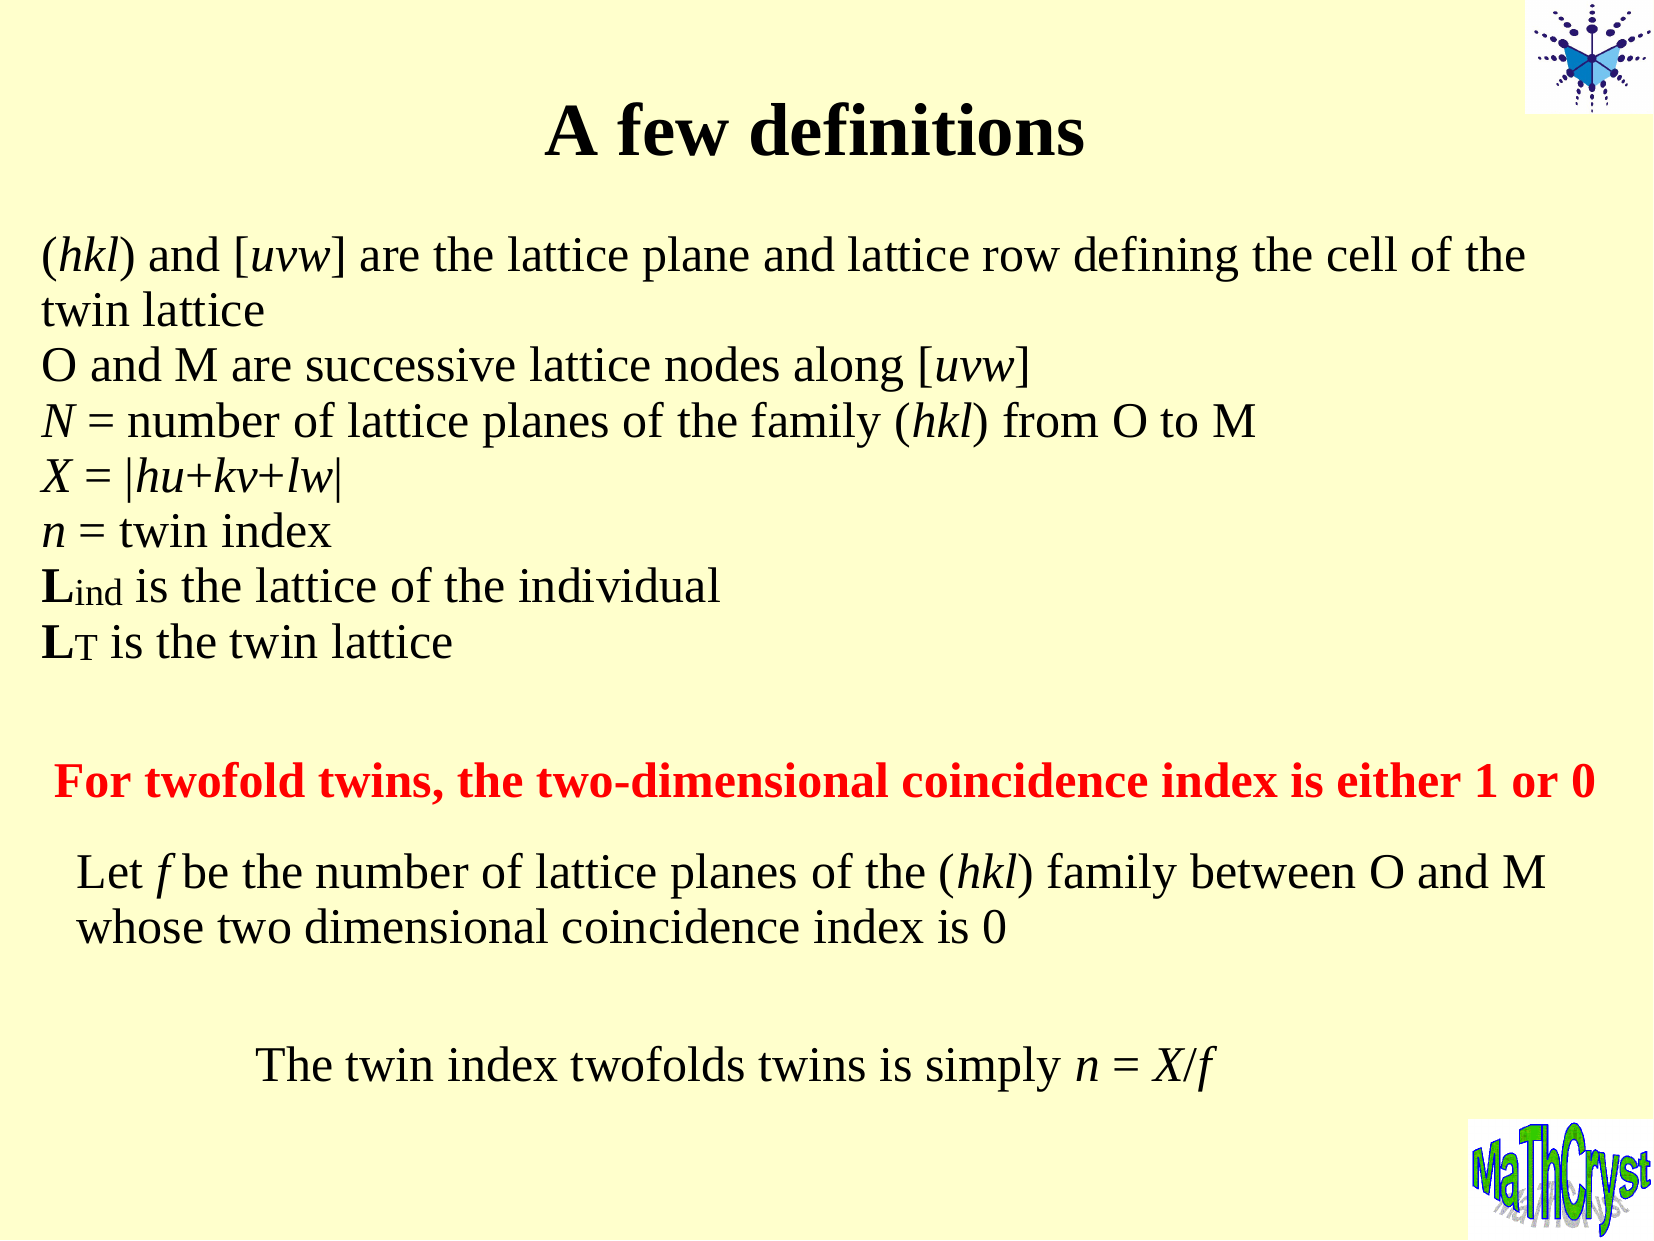

A few definitions
(hkl) and [uvw] are the lattice plane and lattice row defining the cell of the twin lattice
O and M are successive lattice nodes along [uvw]
N = number of lattice planes of the family (hkl) from O to M
X = |hu+kv+lw|
n = twin index
Lind is the lattice of the individual
LT is the twin lattice
For twofold twins, the two-dimensional coincidence index is either 1 or 0
Let f be the number of lattice planes of the (hkl) family between O and M whose two dimensional coincidence index is 0
The twin index twofolds twins is simply n = X/f